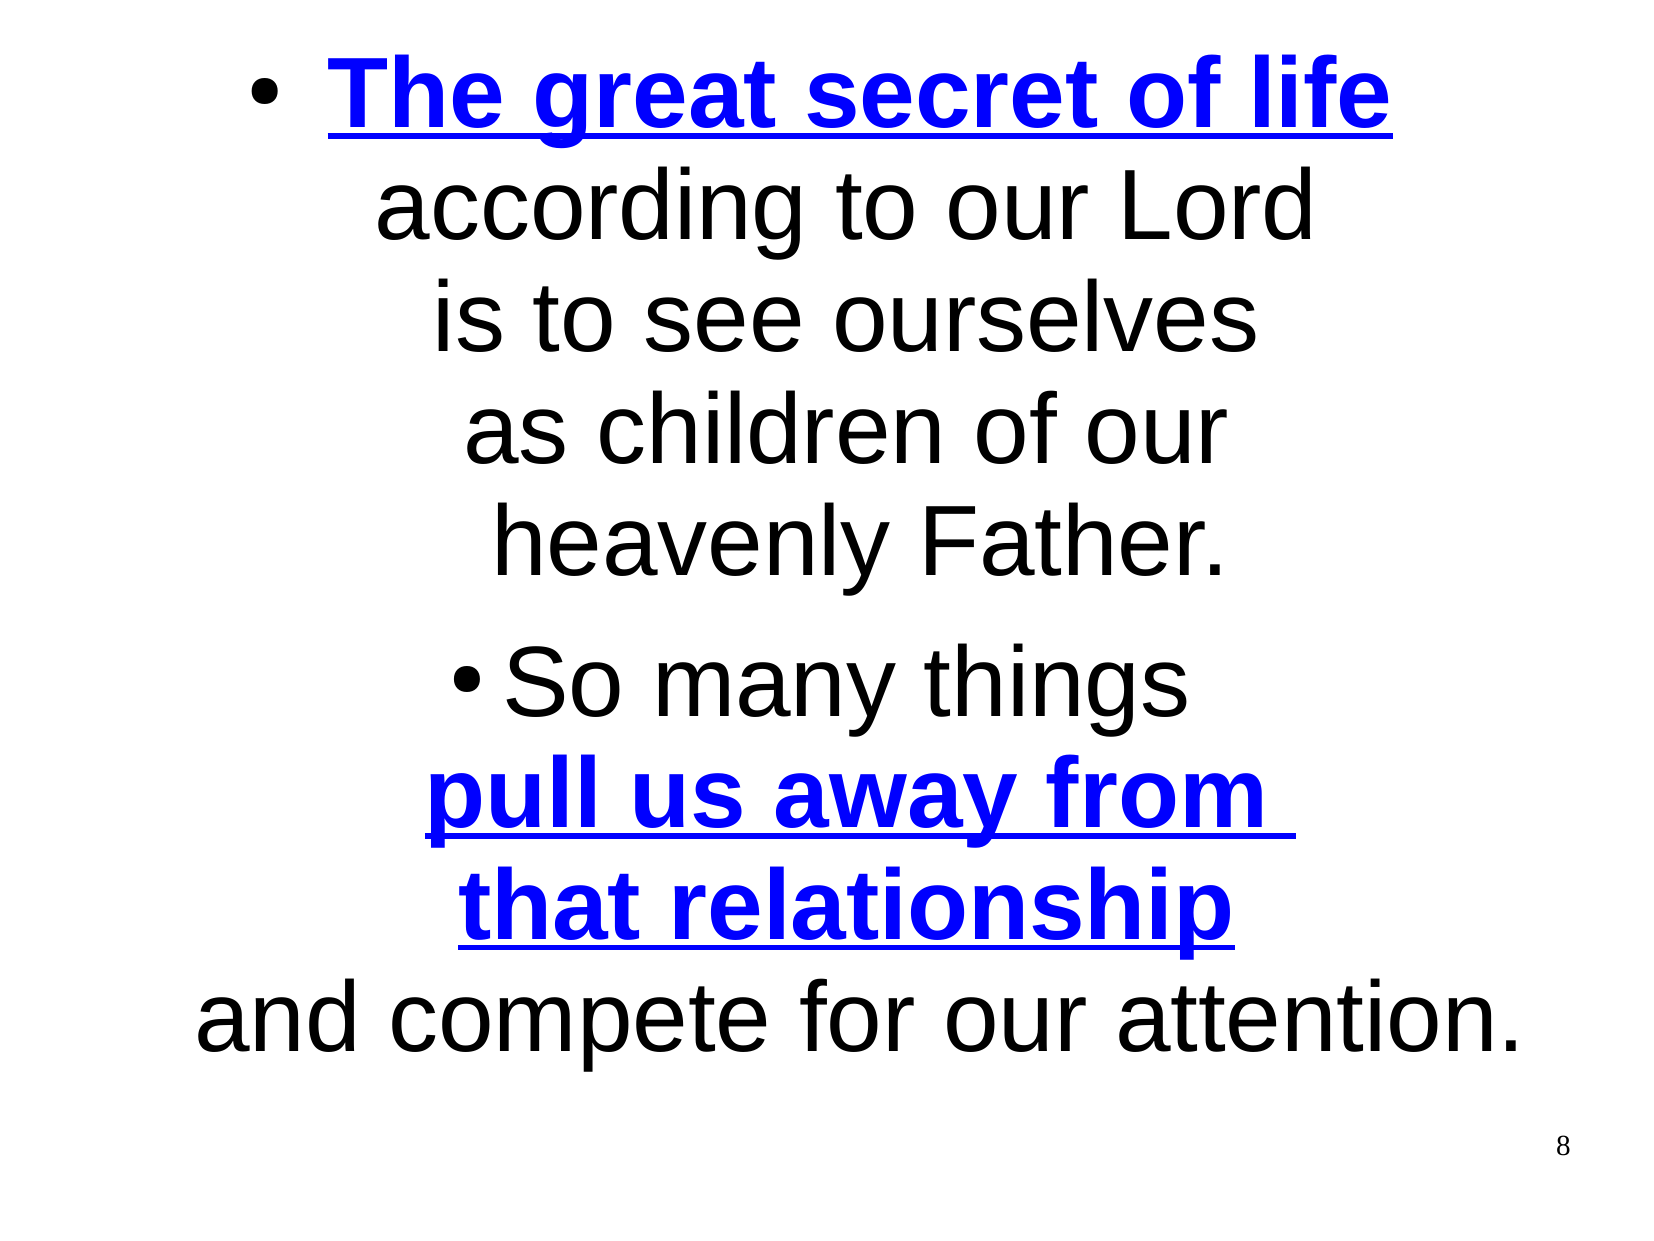

# The great secret of life according to our Lord is to see ourselves as children of our heavenly Father.
So many things
pull us away from
that relationship
and compete for our attention.
8